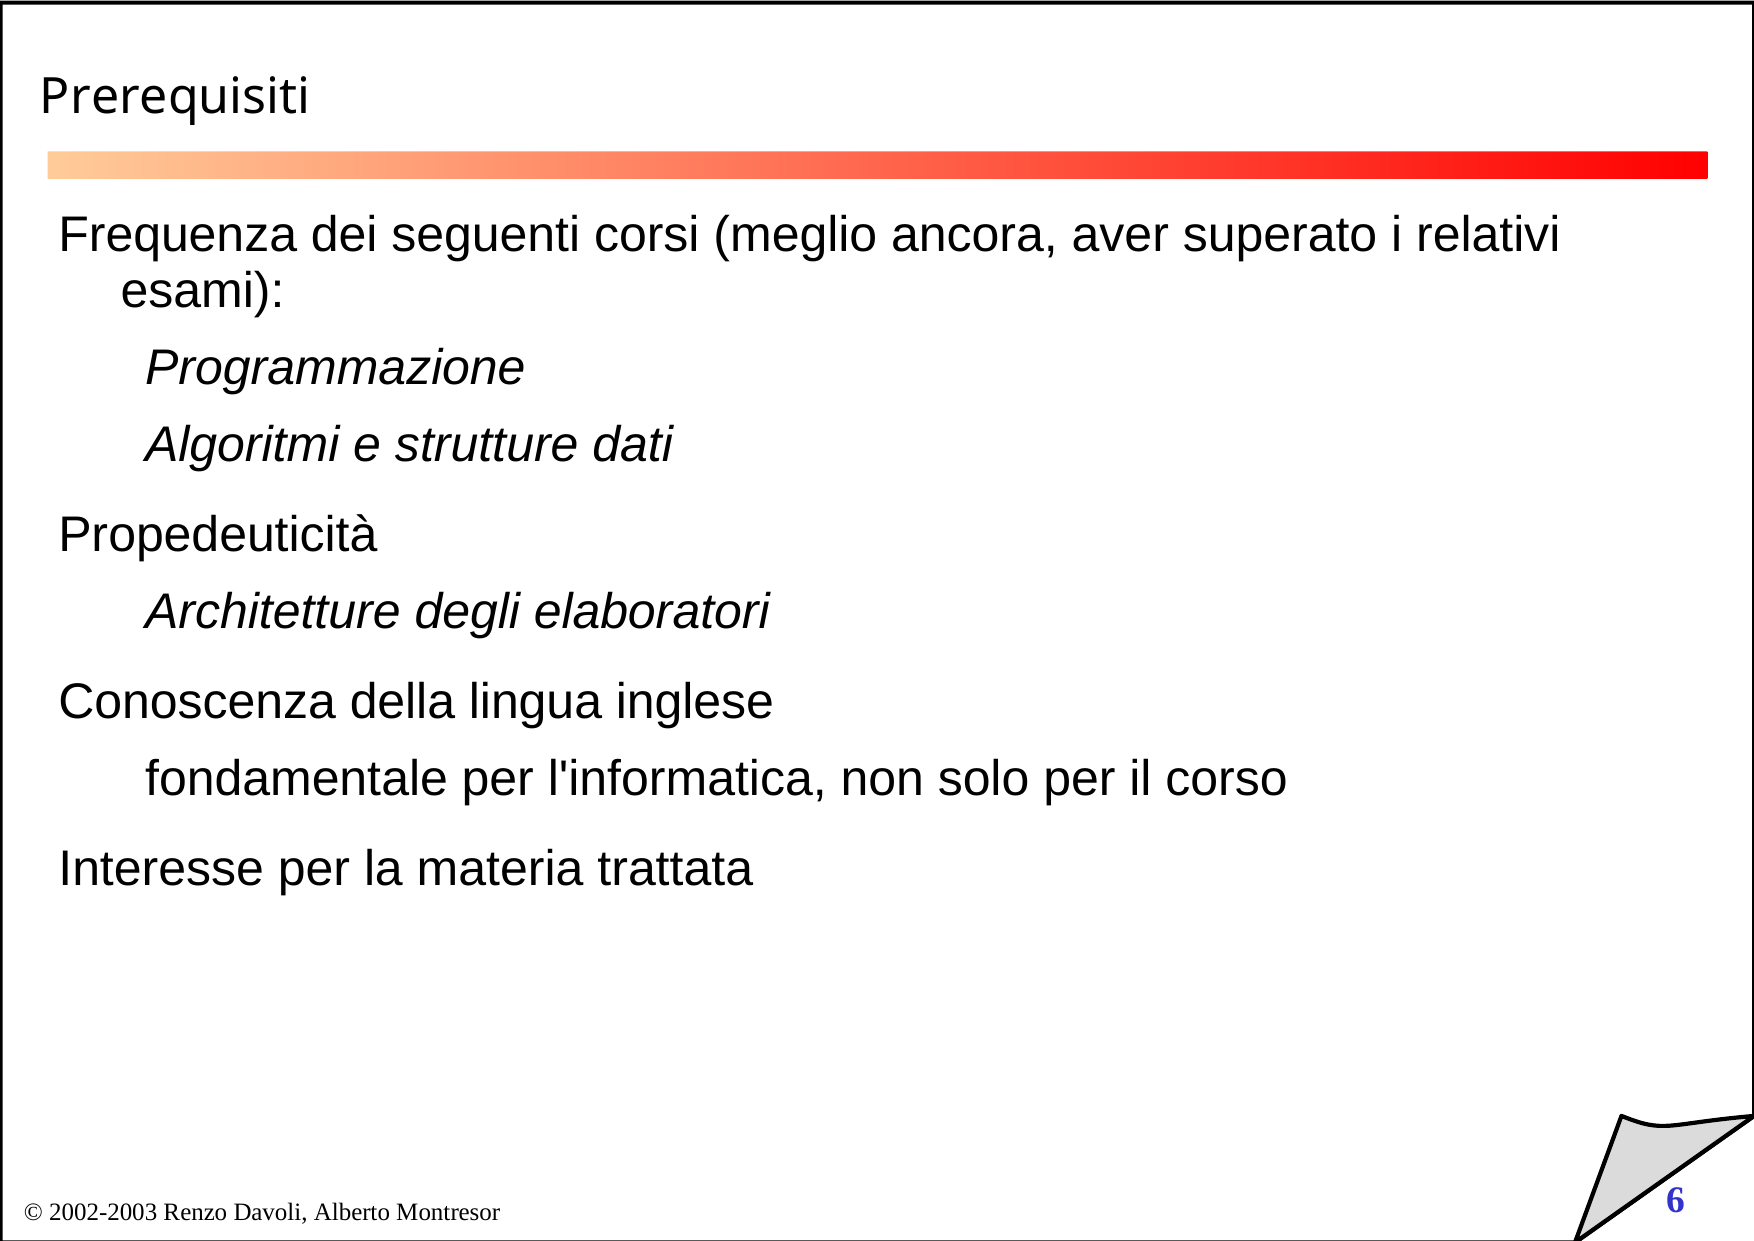

# Prerequisiti
Frequenza dei seguenti corsi (meglio ancora, aver superato i relativi esami):
Programmazione
Algoritmi e strutture dati
Propedeuticità
Architetture degli elaboratori
Conoscenza della lingua inglese
fondamentale per l'informatica, non solo per il corso
Interesse per la materia trattata